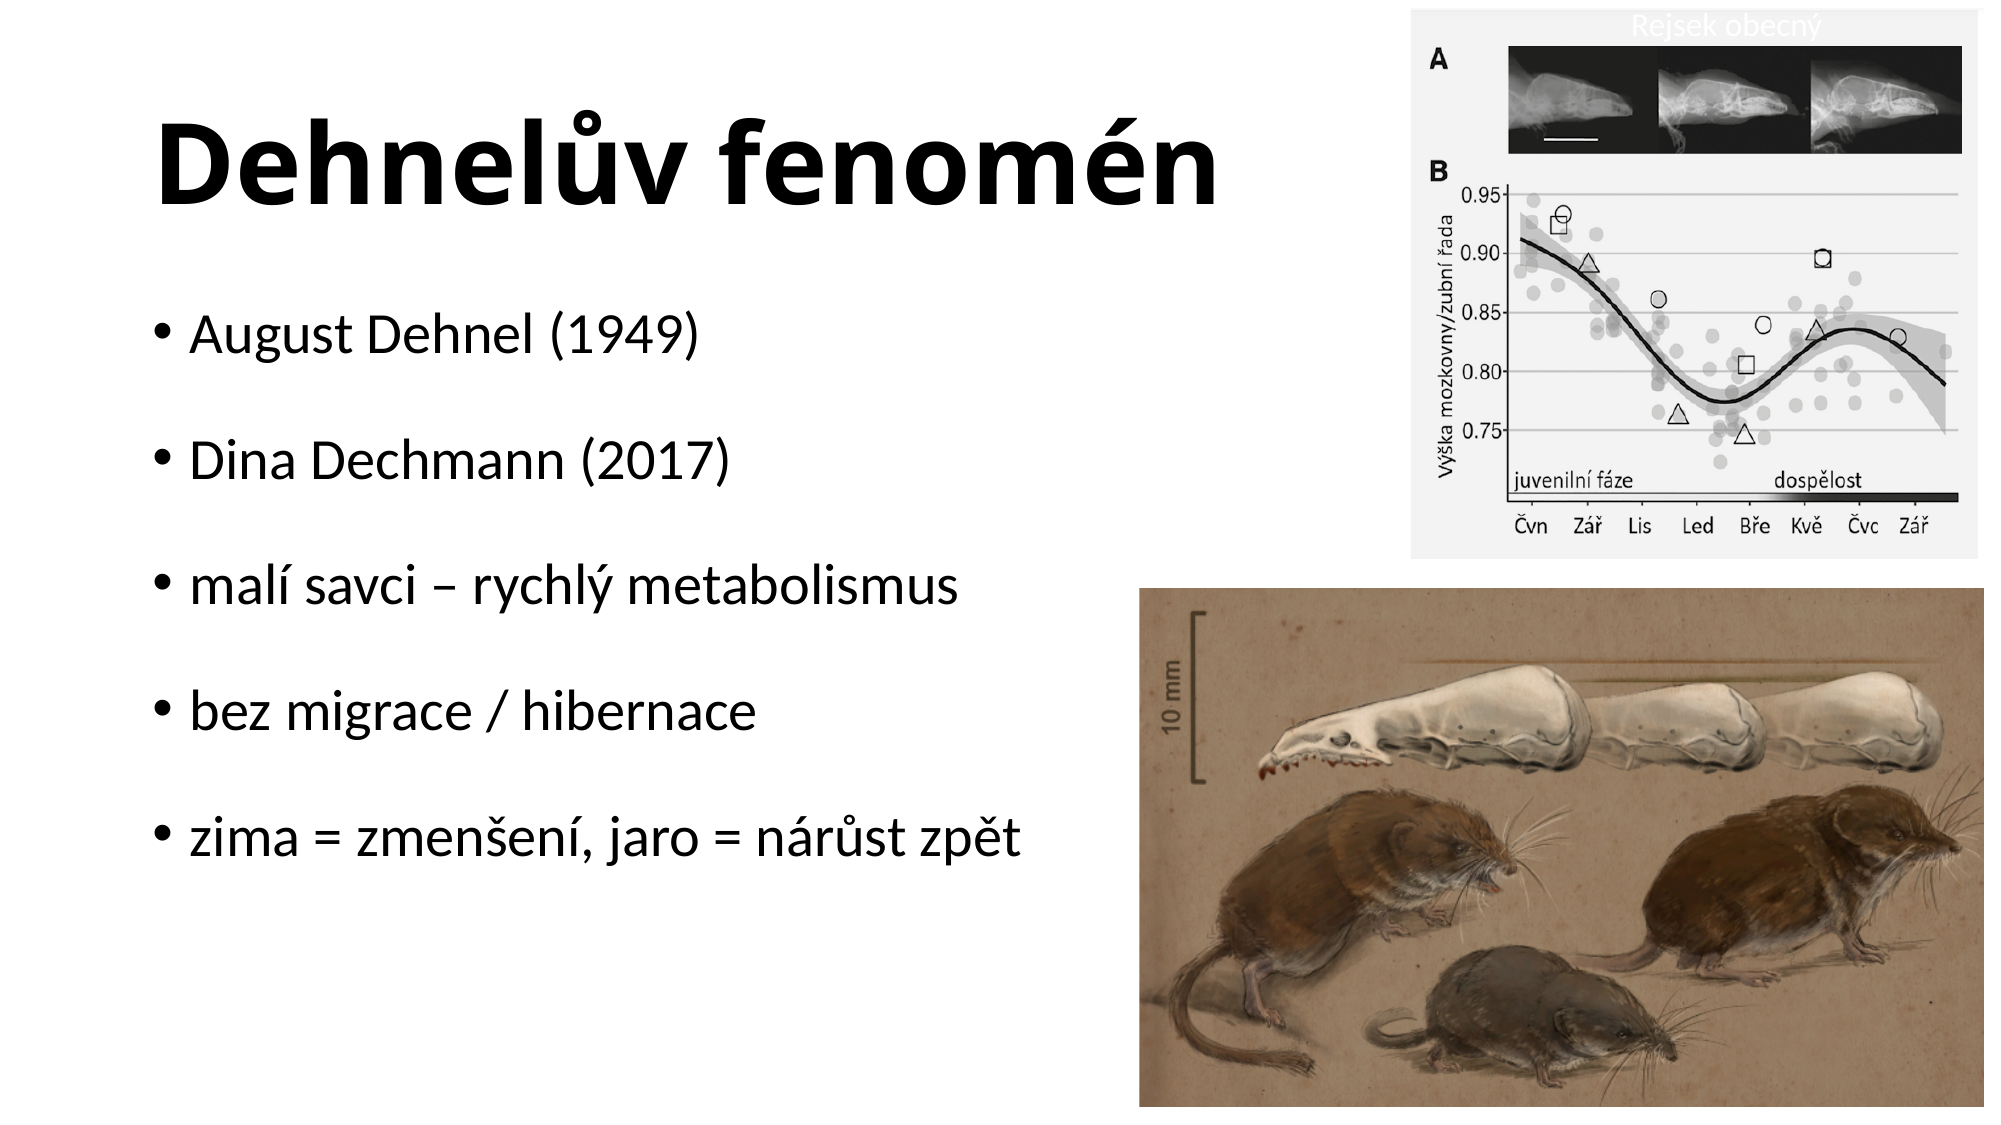

Rejsek obecný
# Dehnelův fenomén
August Dehnel (1949)
Dina Dechmann (2017)
malí savci – rychlý metabolismus
bez migrace / hibernace
zima = zmenšení, jaro = nárůst zpět